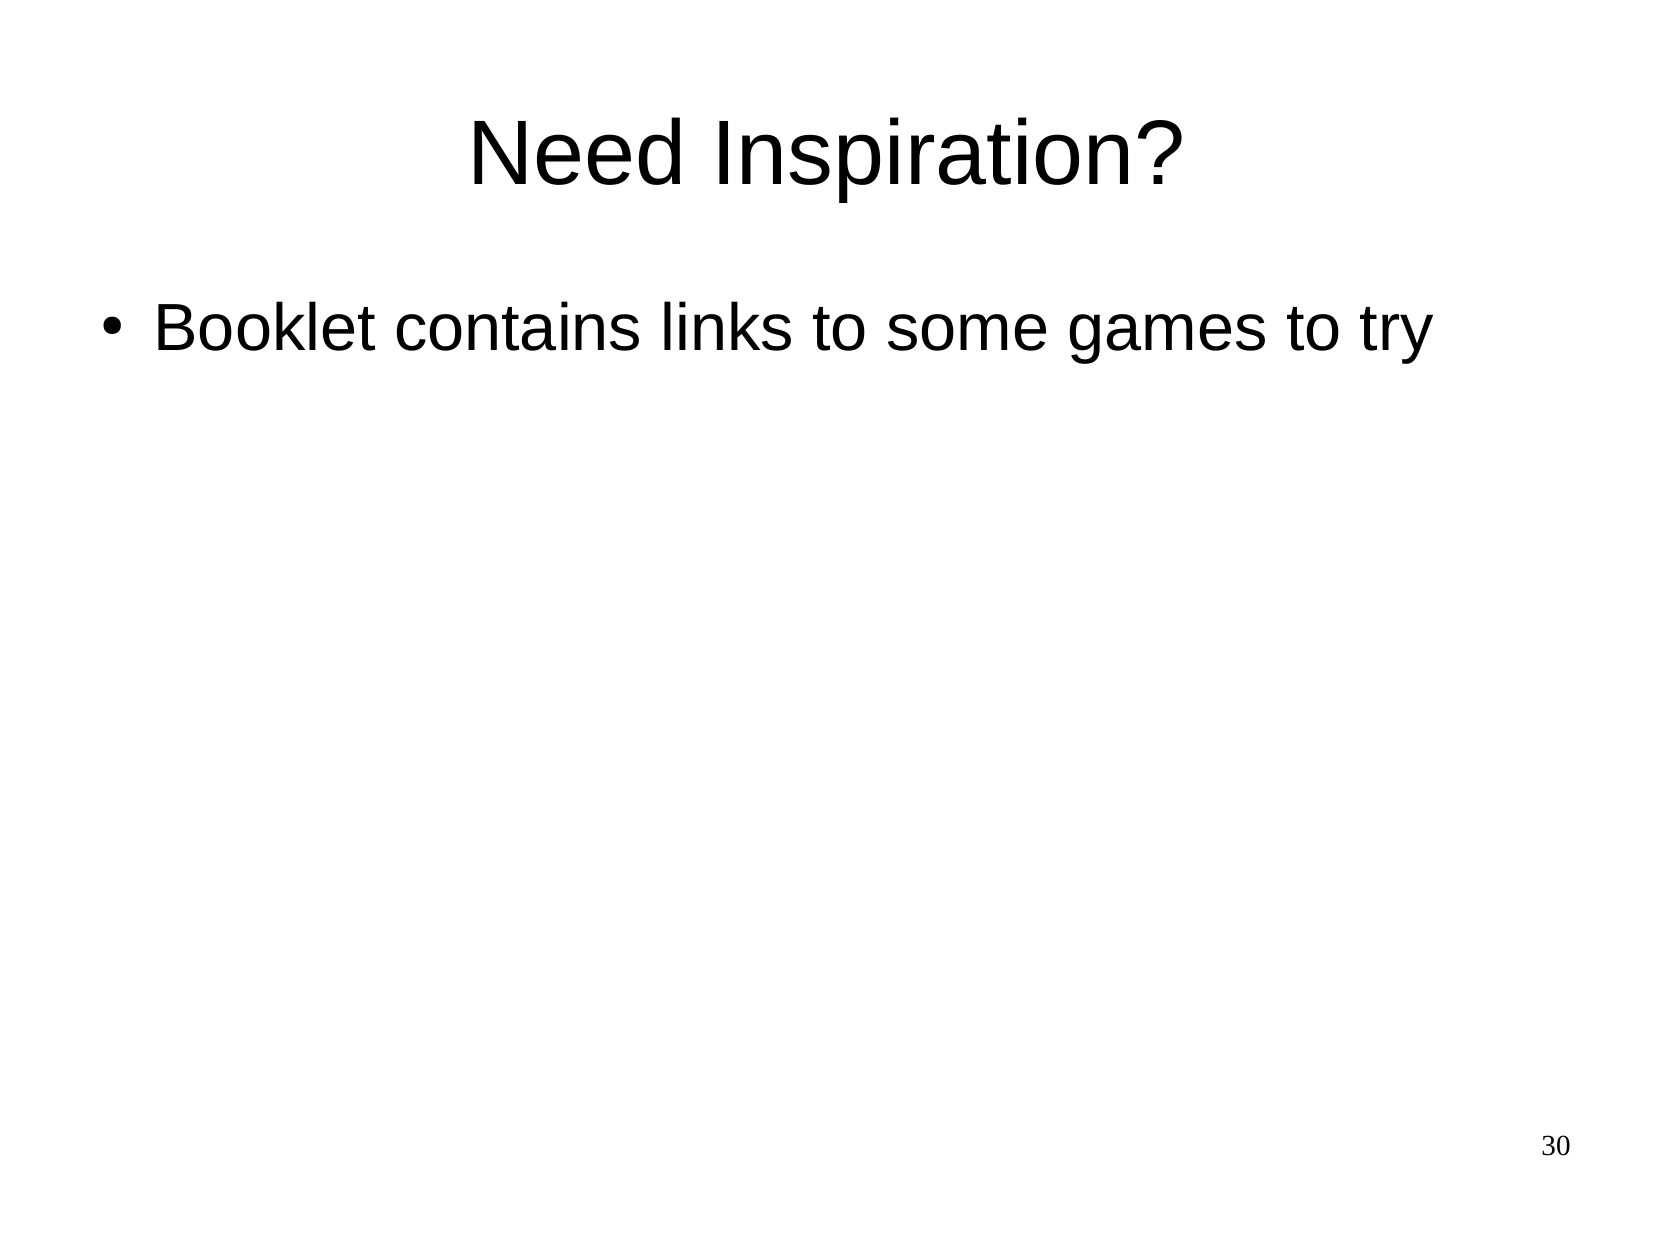

# Need Inspiration?
Booklet contains links to some games to try
30